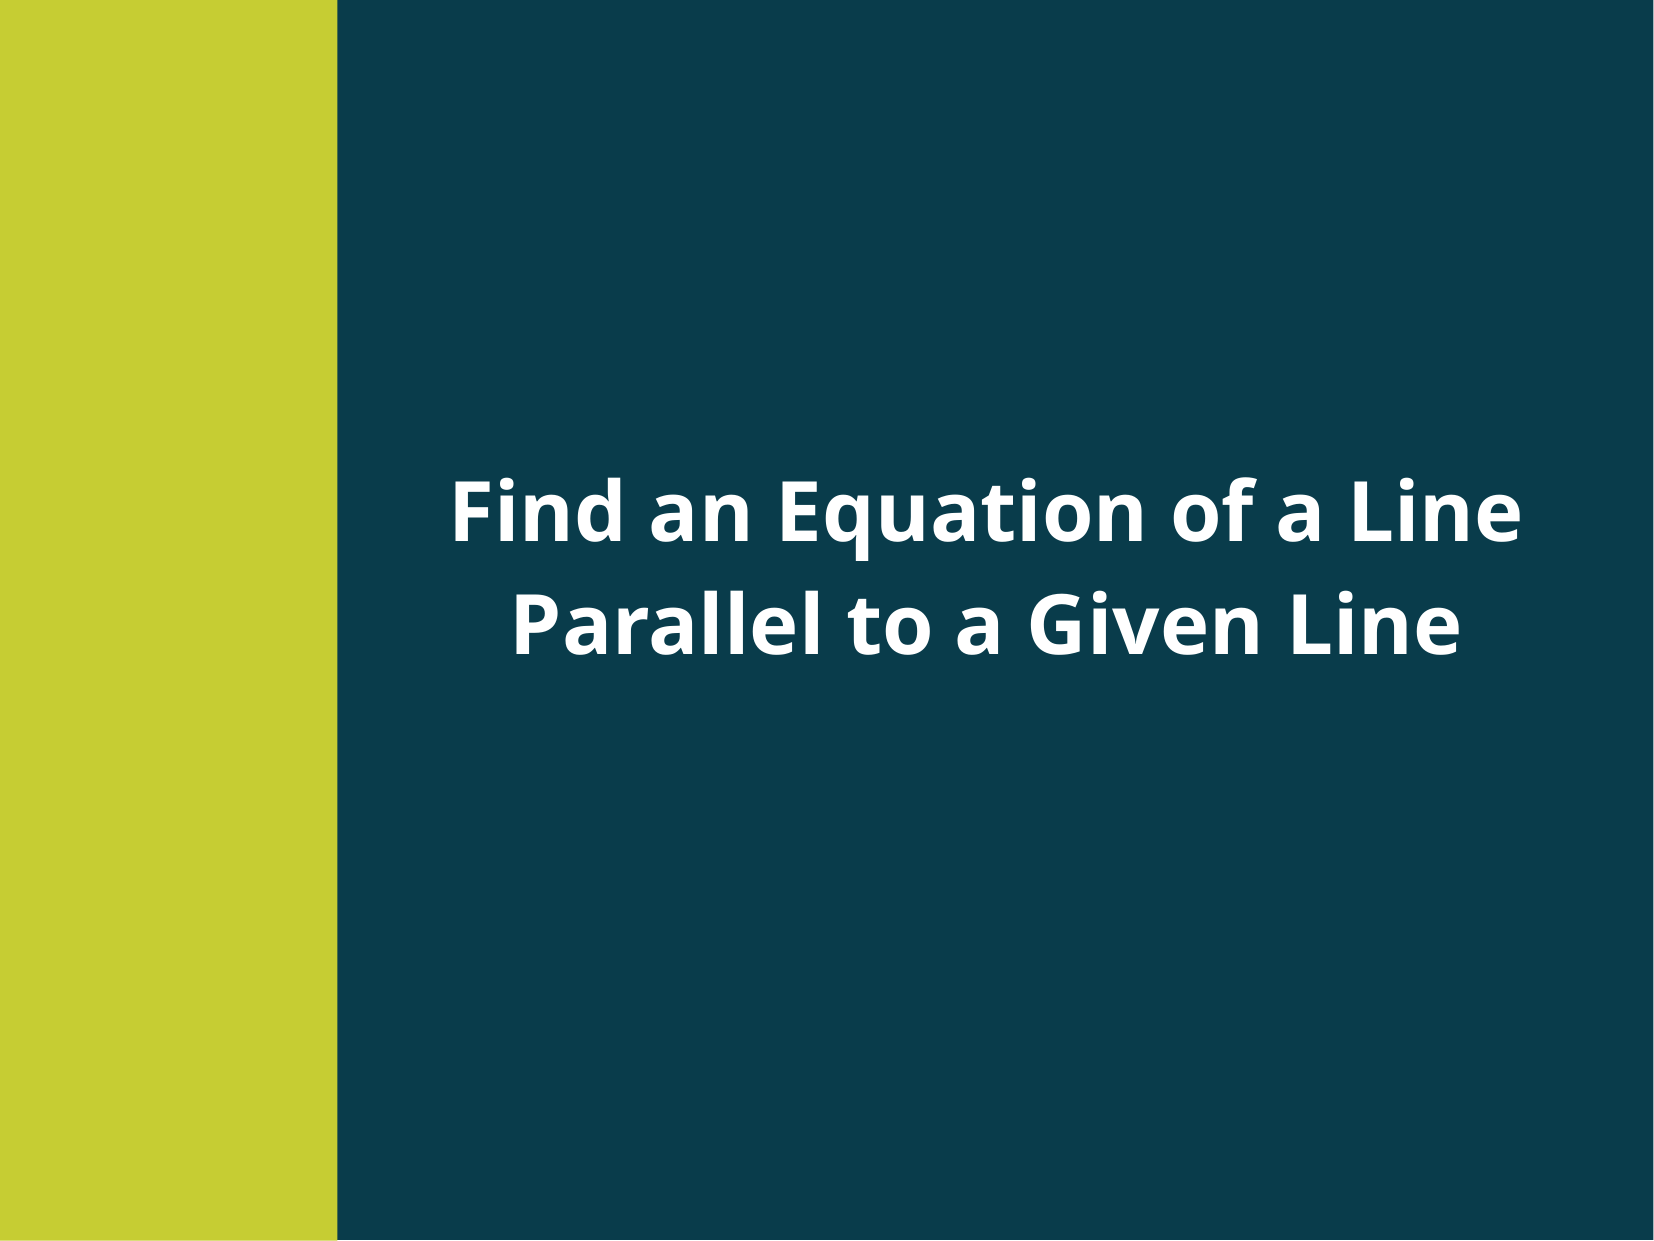

# Find an Equation of a Line Parallel to a Given Line